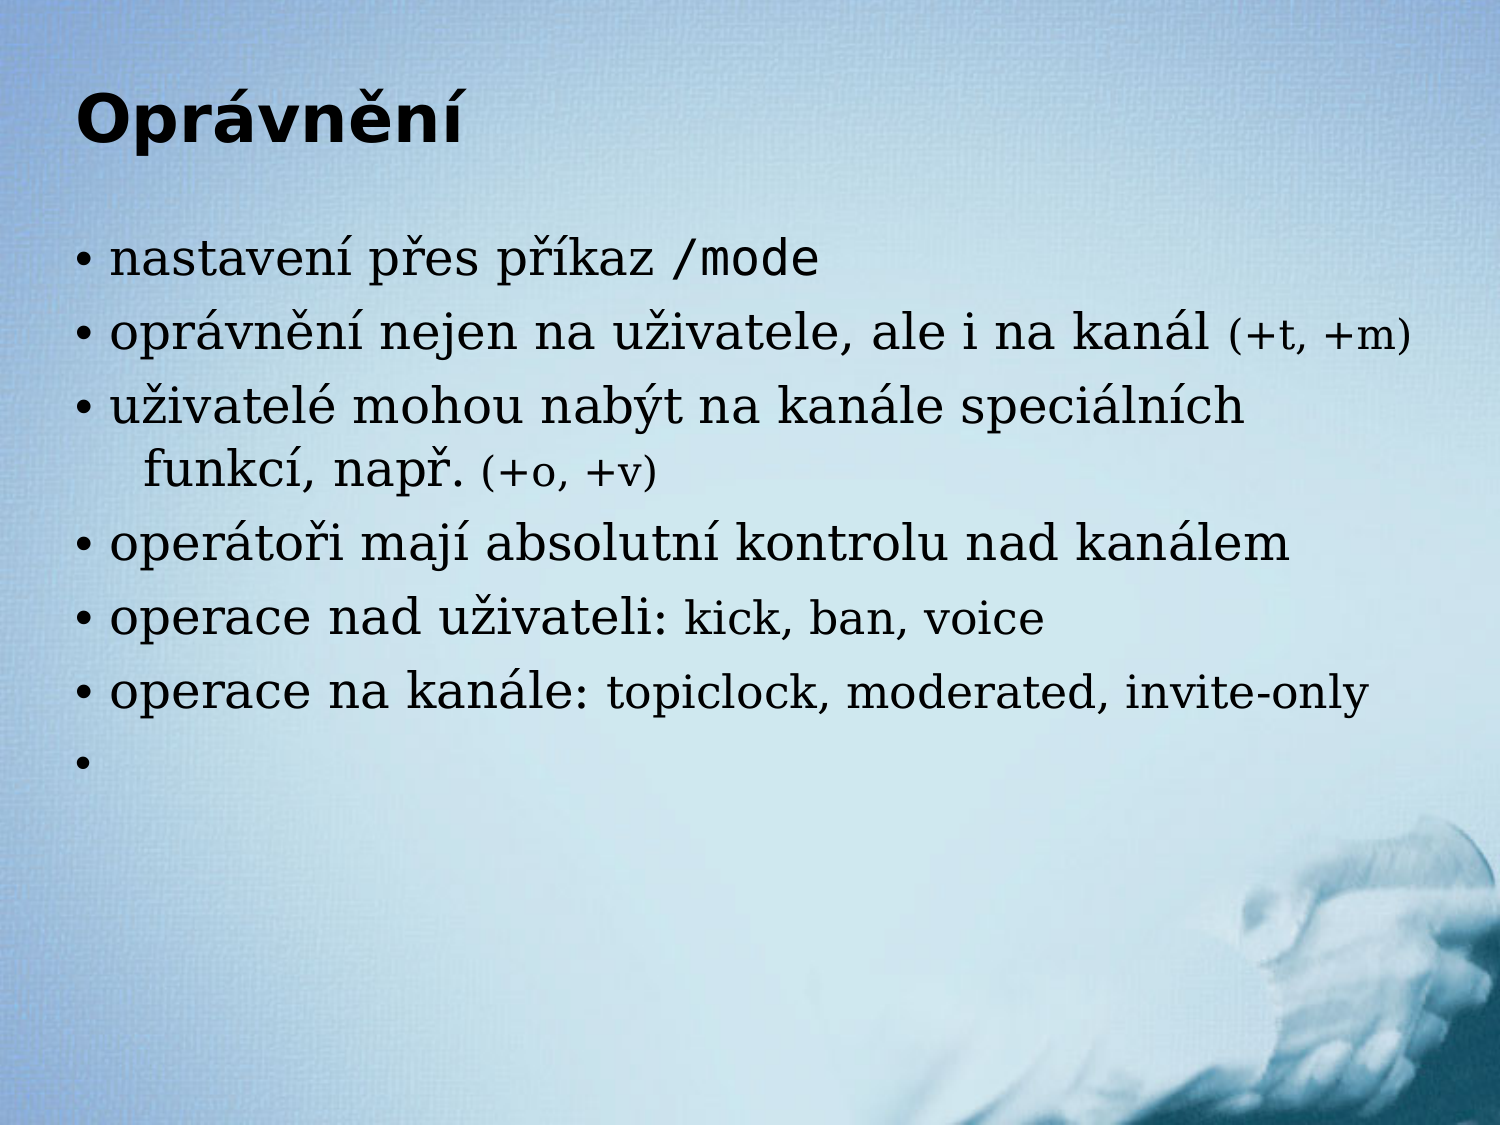

Oprávnění
nastavení přes příkaz /mode
oprávnění nejen na uživatele, ale i na kanál (+t, +m)
uživatelé mohou nabýt na kanále speciálních funkcí, např. (+o, +v)
operátoři mají absolutní kontrolu nad kanálem
operace nad uživateli: kick, ban, voice
operace na kanále: topiclock, moderated, invite-only